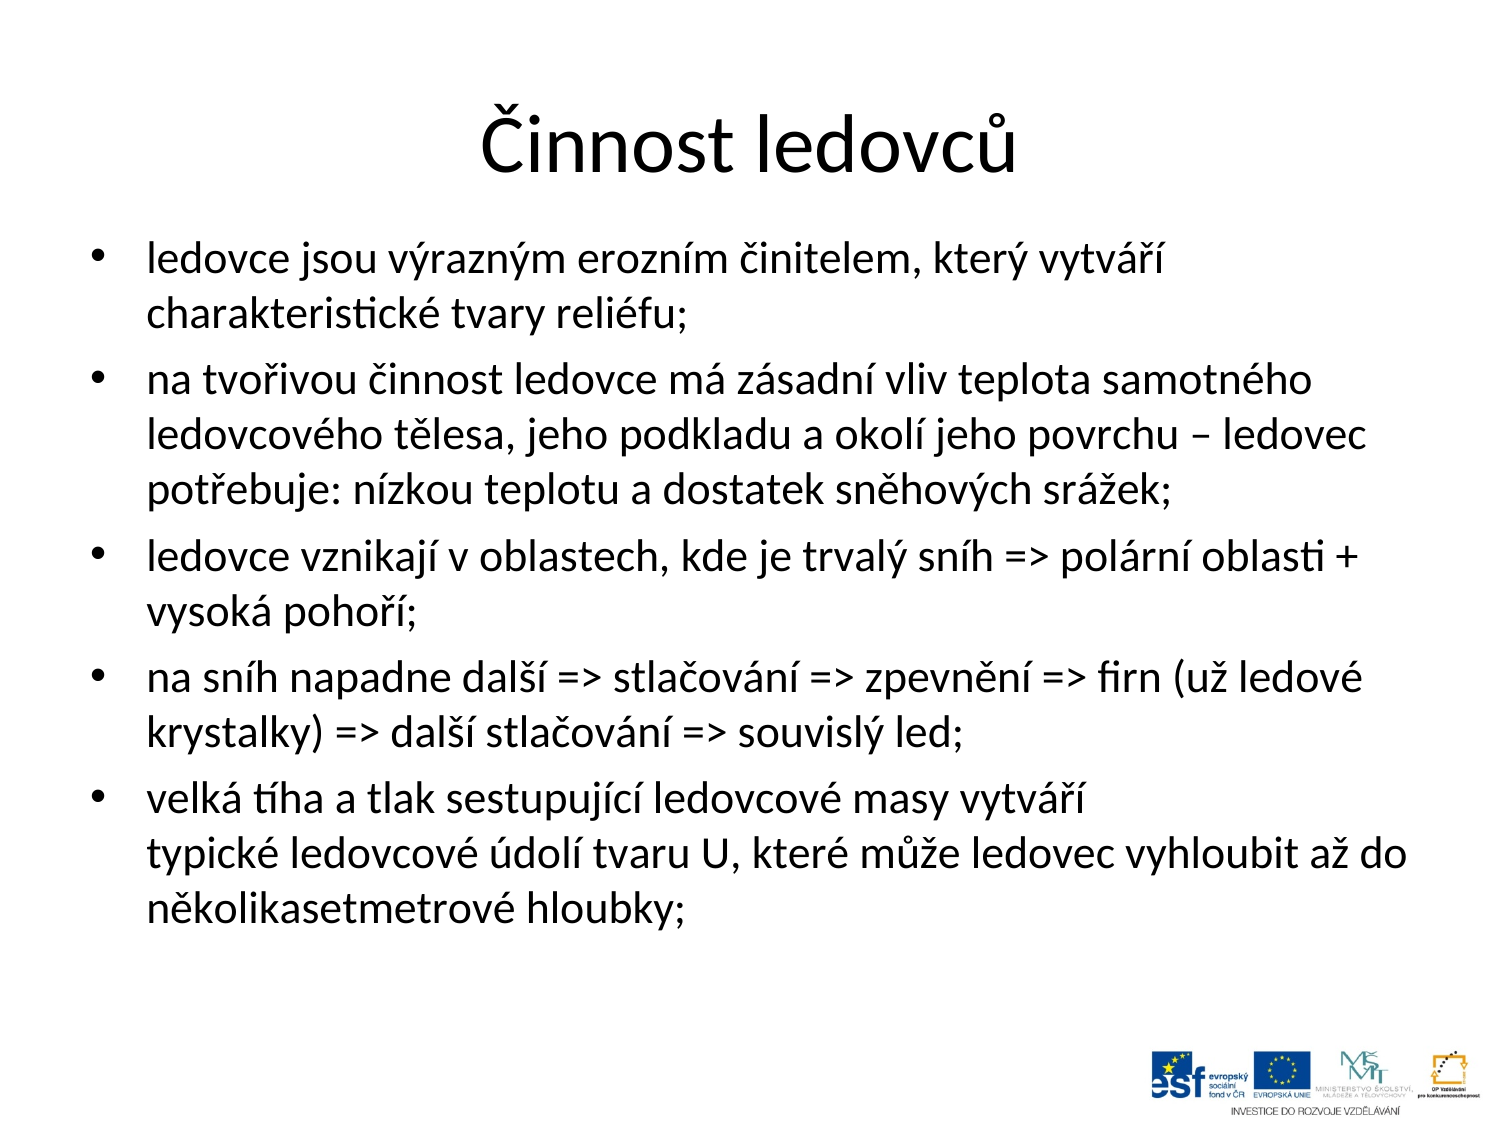

Činnost ledovců
# ledovce jsou výrazným erozním činitelem, který vytváří charakteristické tvary reliéfu;
na tvořivou činnost ledovce má zásadní vliv teplota samotného ledovcového tělesa, jeho podkladu a okolí jeho povrchu – ledovec potřebuje: nízkou teplotu a dostatek sněhových srážek;
ledovce vznikají v oblastech, kde je trvalý sníh => polární oblasti + vysoká pohoří;
na sníh napadne další => stlačování => zpevnění => firn (už ledové krystalky) => další stlačování => souvislý led;
velká tíha a tlak sestupující ledovcové masy vytváří typické ledovcové údolí tvaru U, které může ledovec vyhloubit až do několikasetmetrové hloubky;